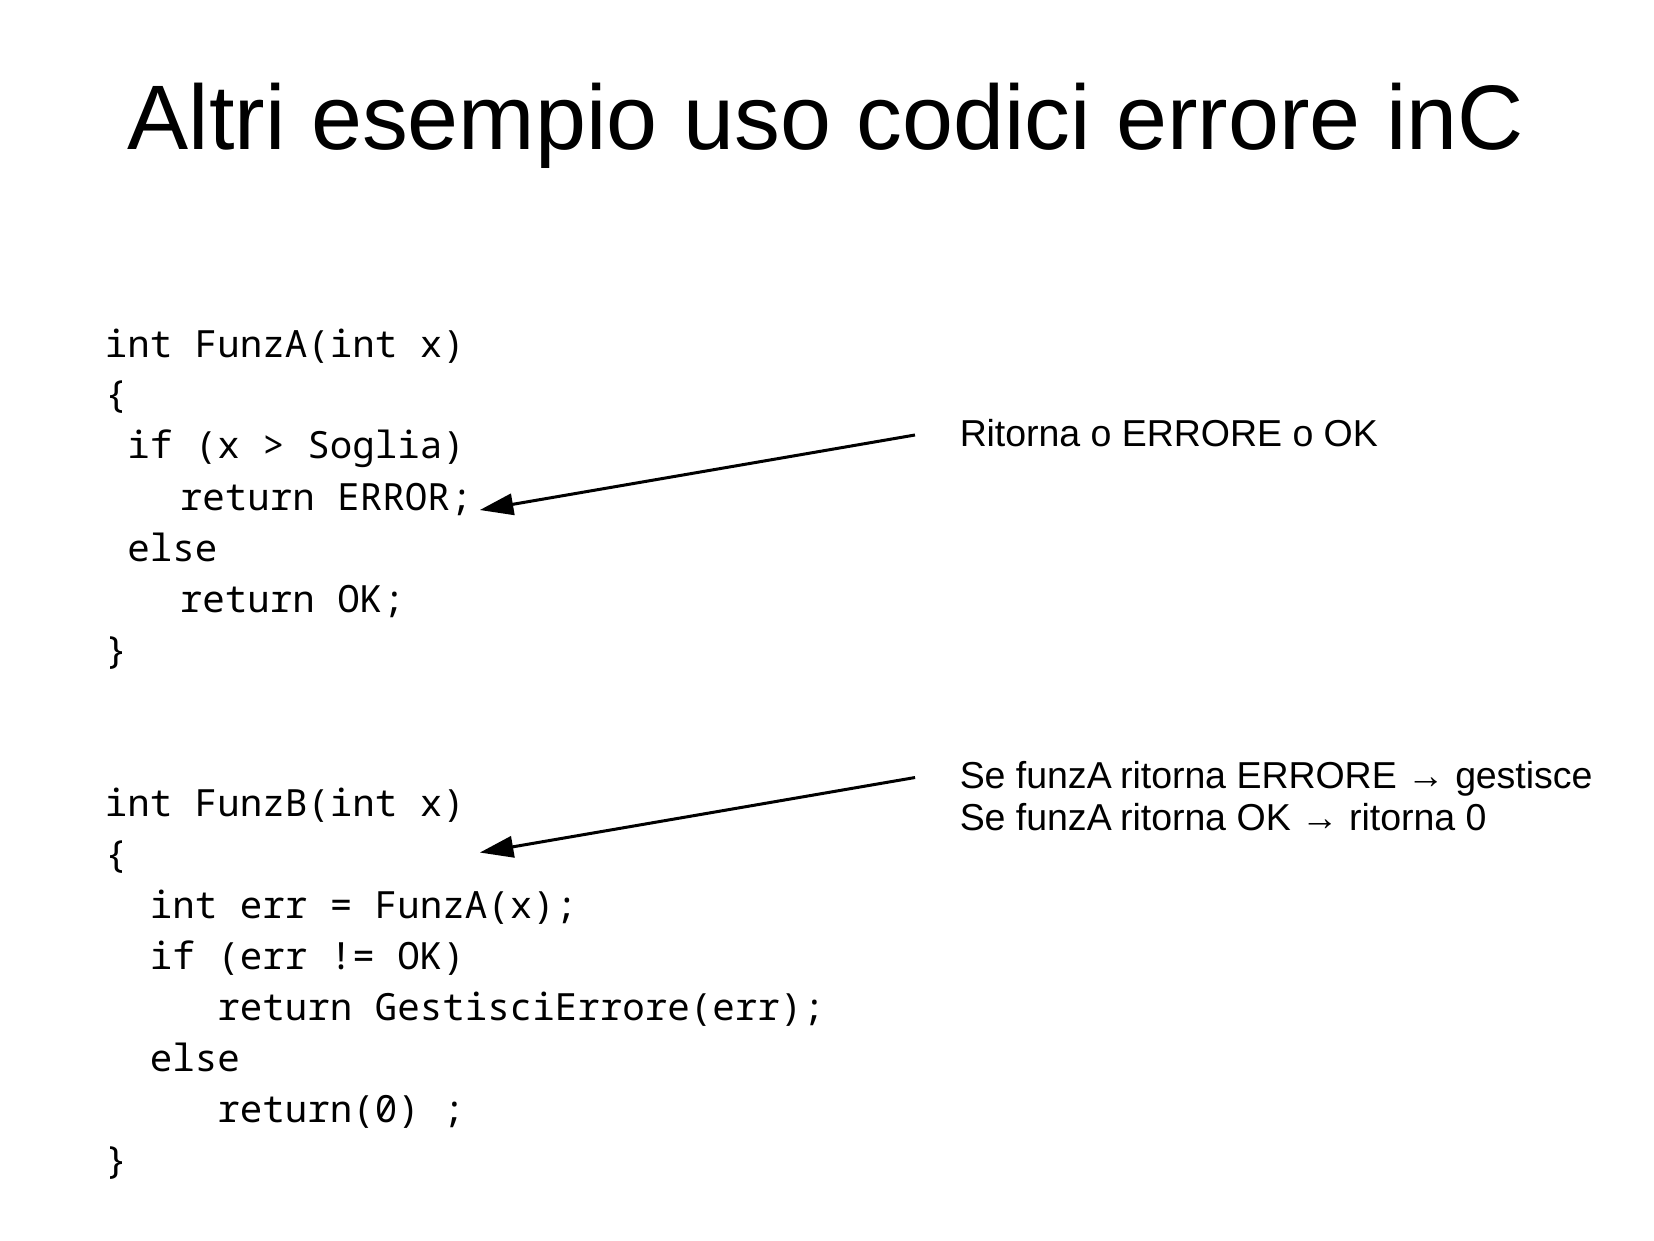

# Altri esempio uso codici errore inC
int FunzA(int x)
{
 if (x > Soglia)
 	return ERROR;
 else
 	return OK;
}
int FunzB(int x)
{
 int err = FunzA(x);
 if (err != OK)
 return GestisciErrore(err);
 else
 return(0) ;
}
Ritorna o ERRORE o OK
Se funzA ritorna ERRORE → gestisce
Se funzA ritorna OK → ritorna 0